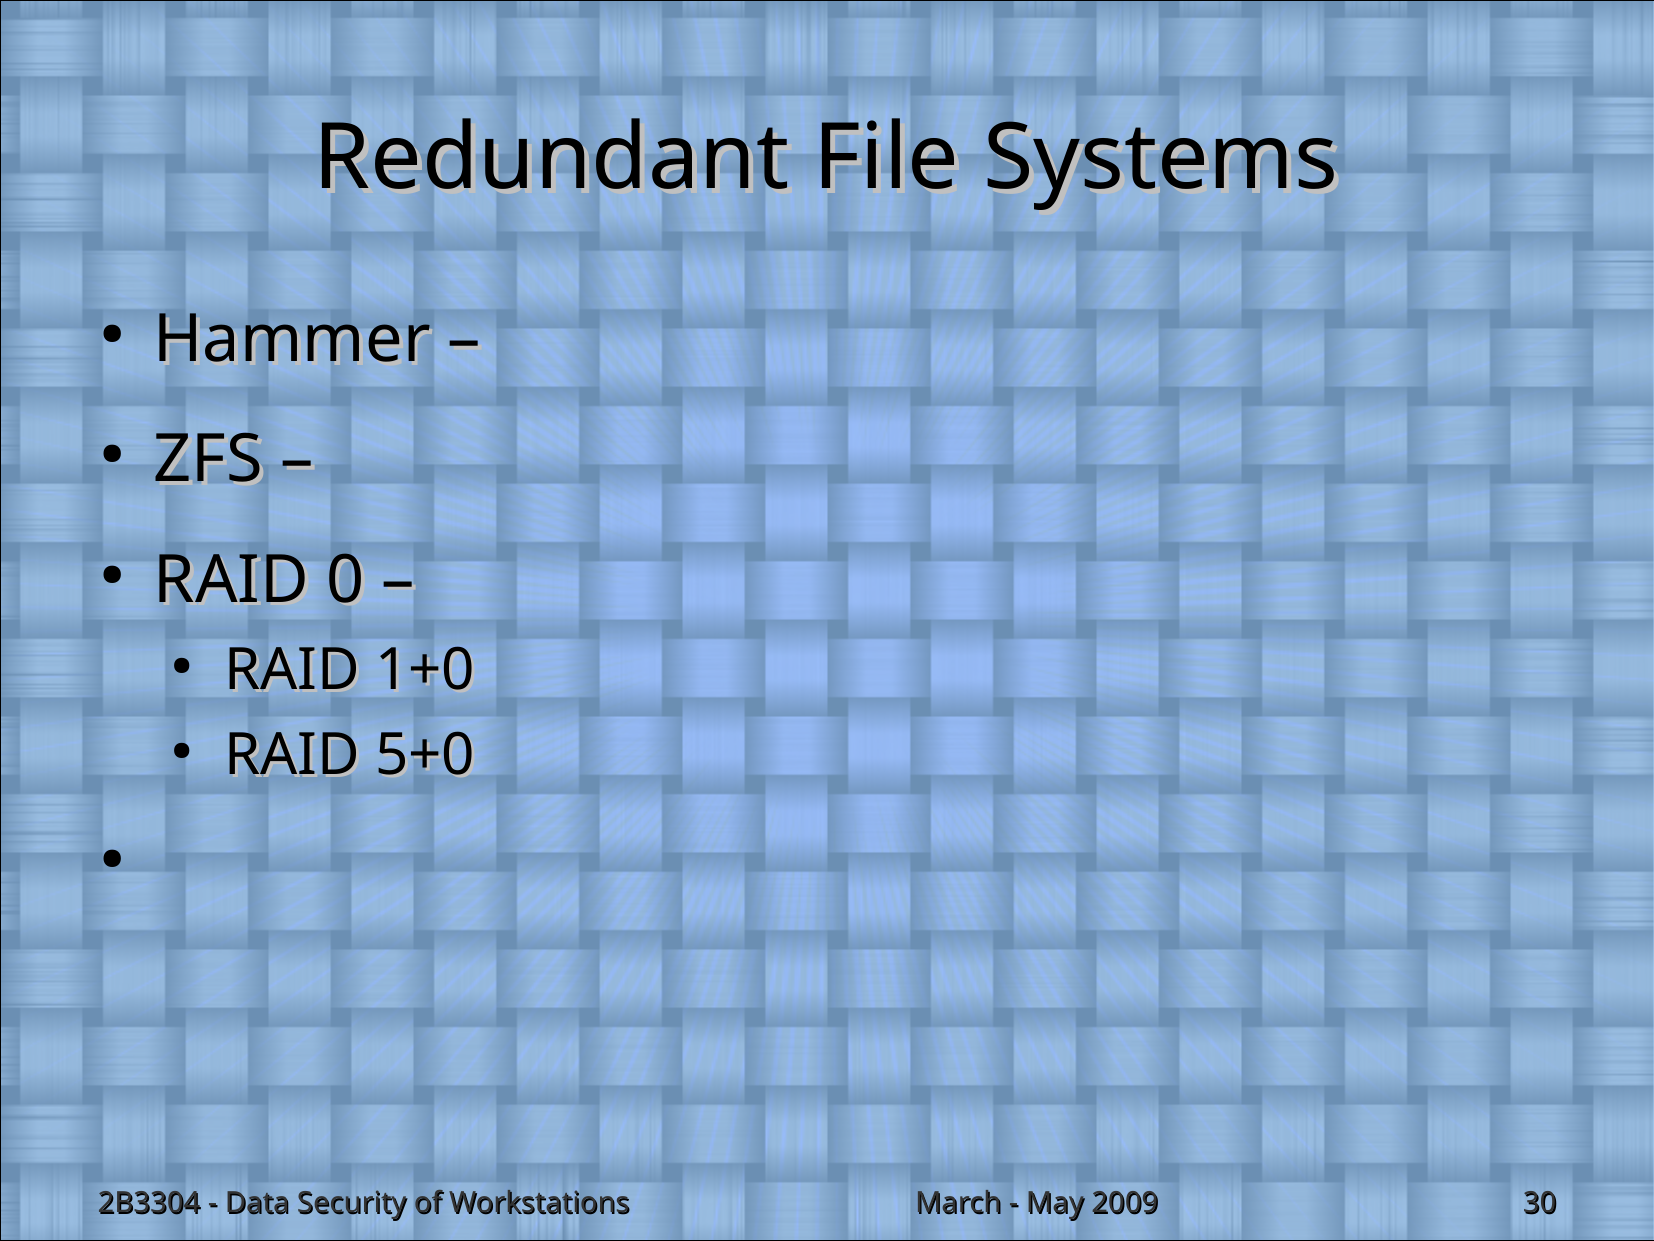

# Redundant File Systems
Hammer –
ZFS –
RAID 0 –
RAID 1+0
RAID 5+0